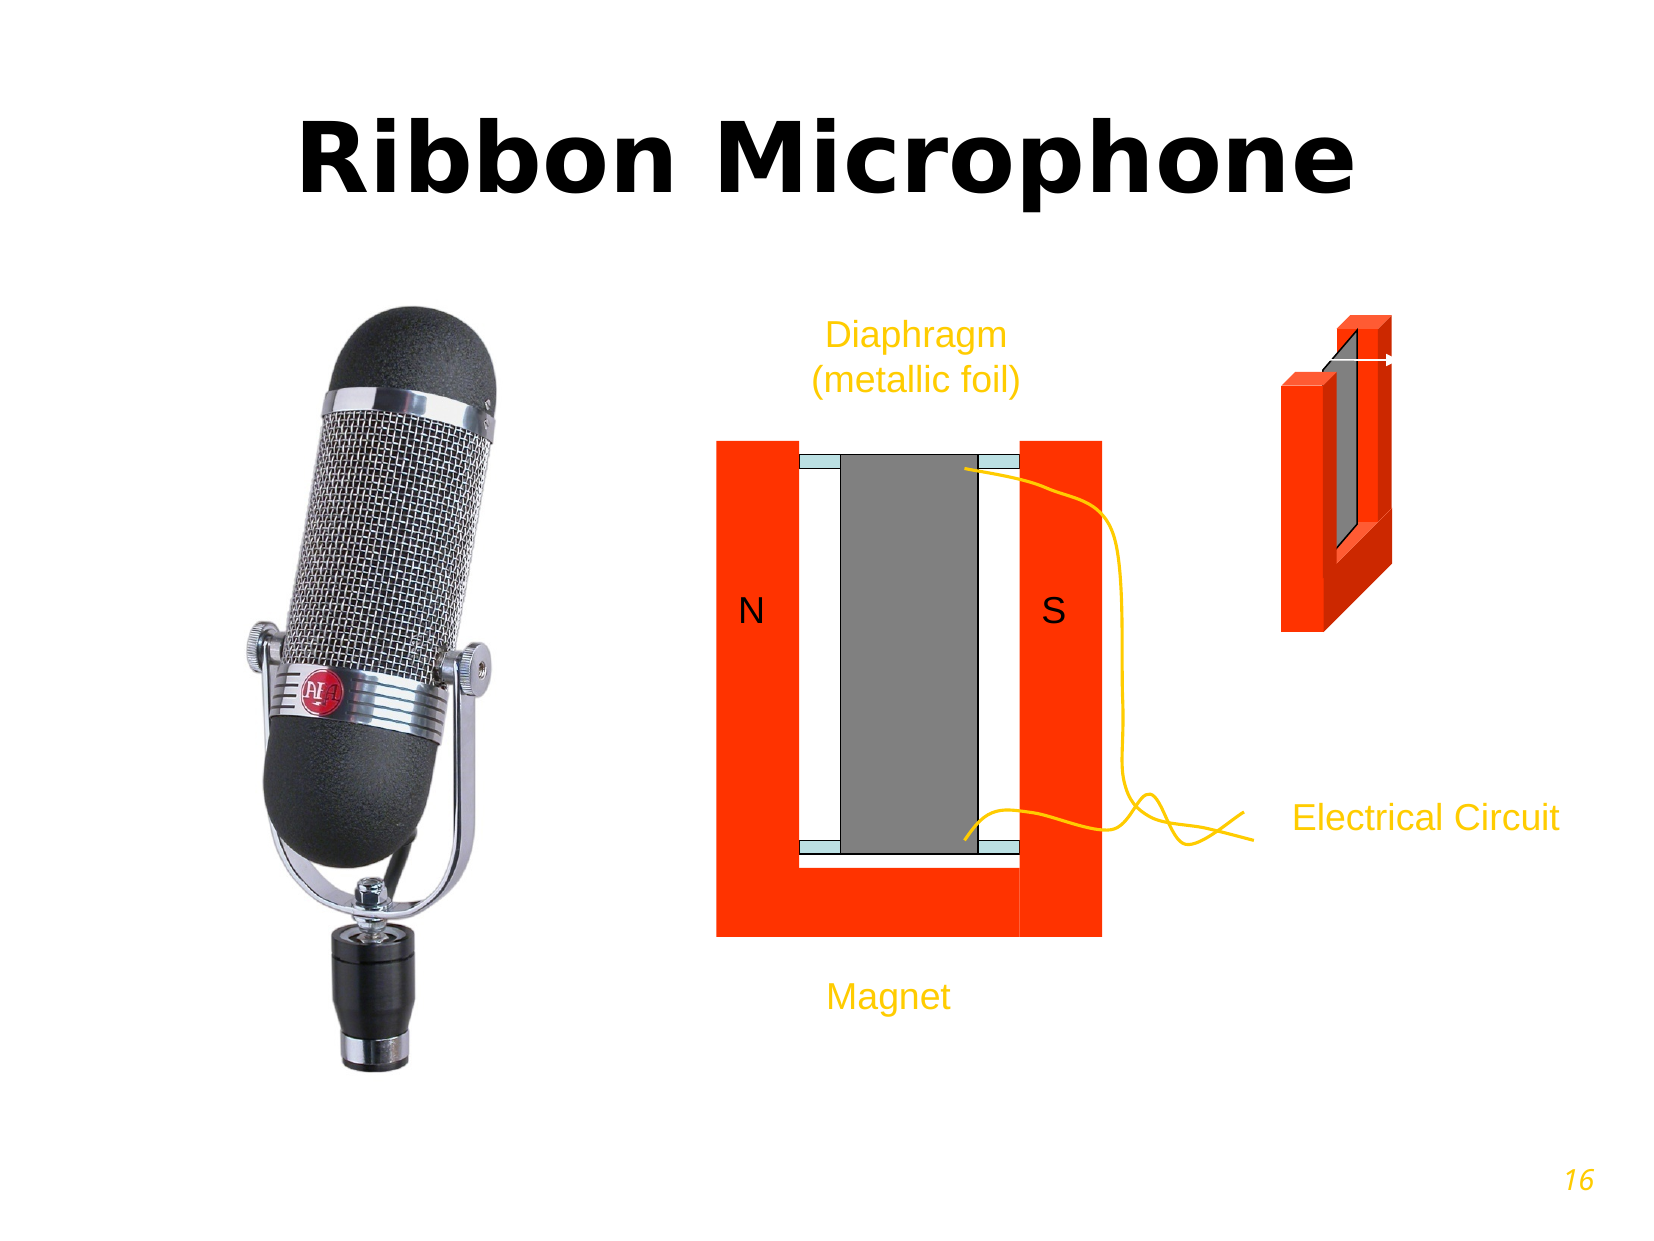

# Ribbon Microphone
Diaphragm
(metallic foil)
N
S
Electrical Circuit
Magnet